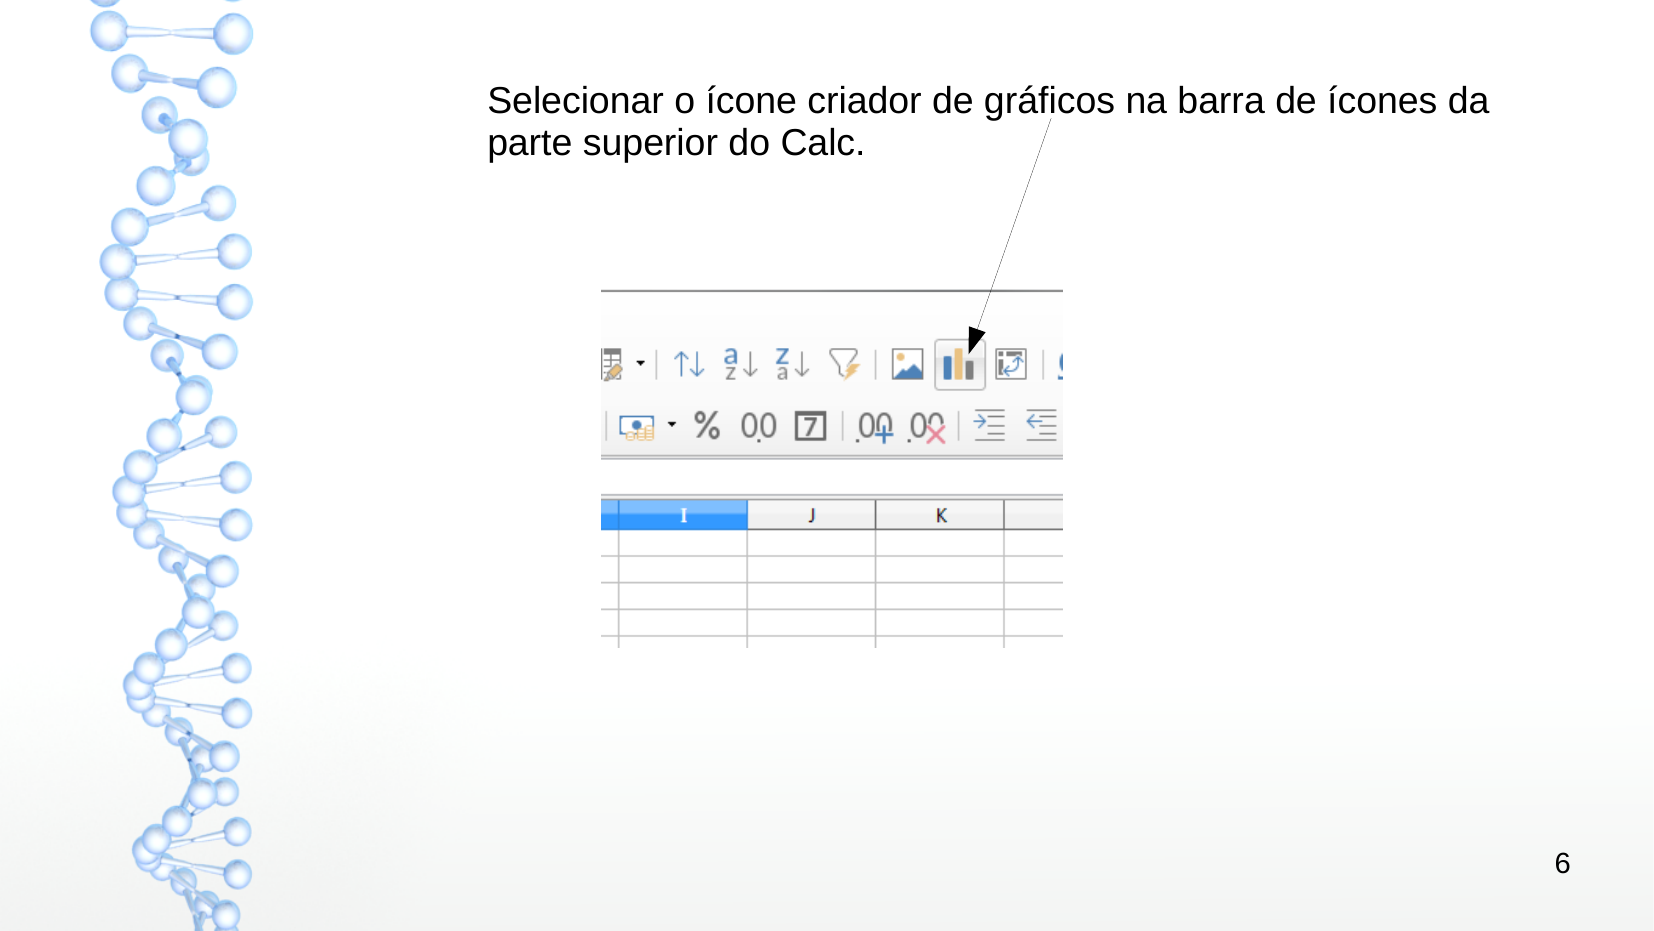

Selecionar o ícone criador de gráficos na barra de ícones da parte superior do Calc.
6